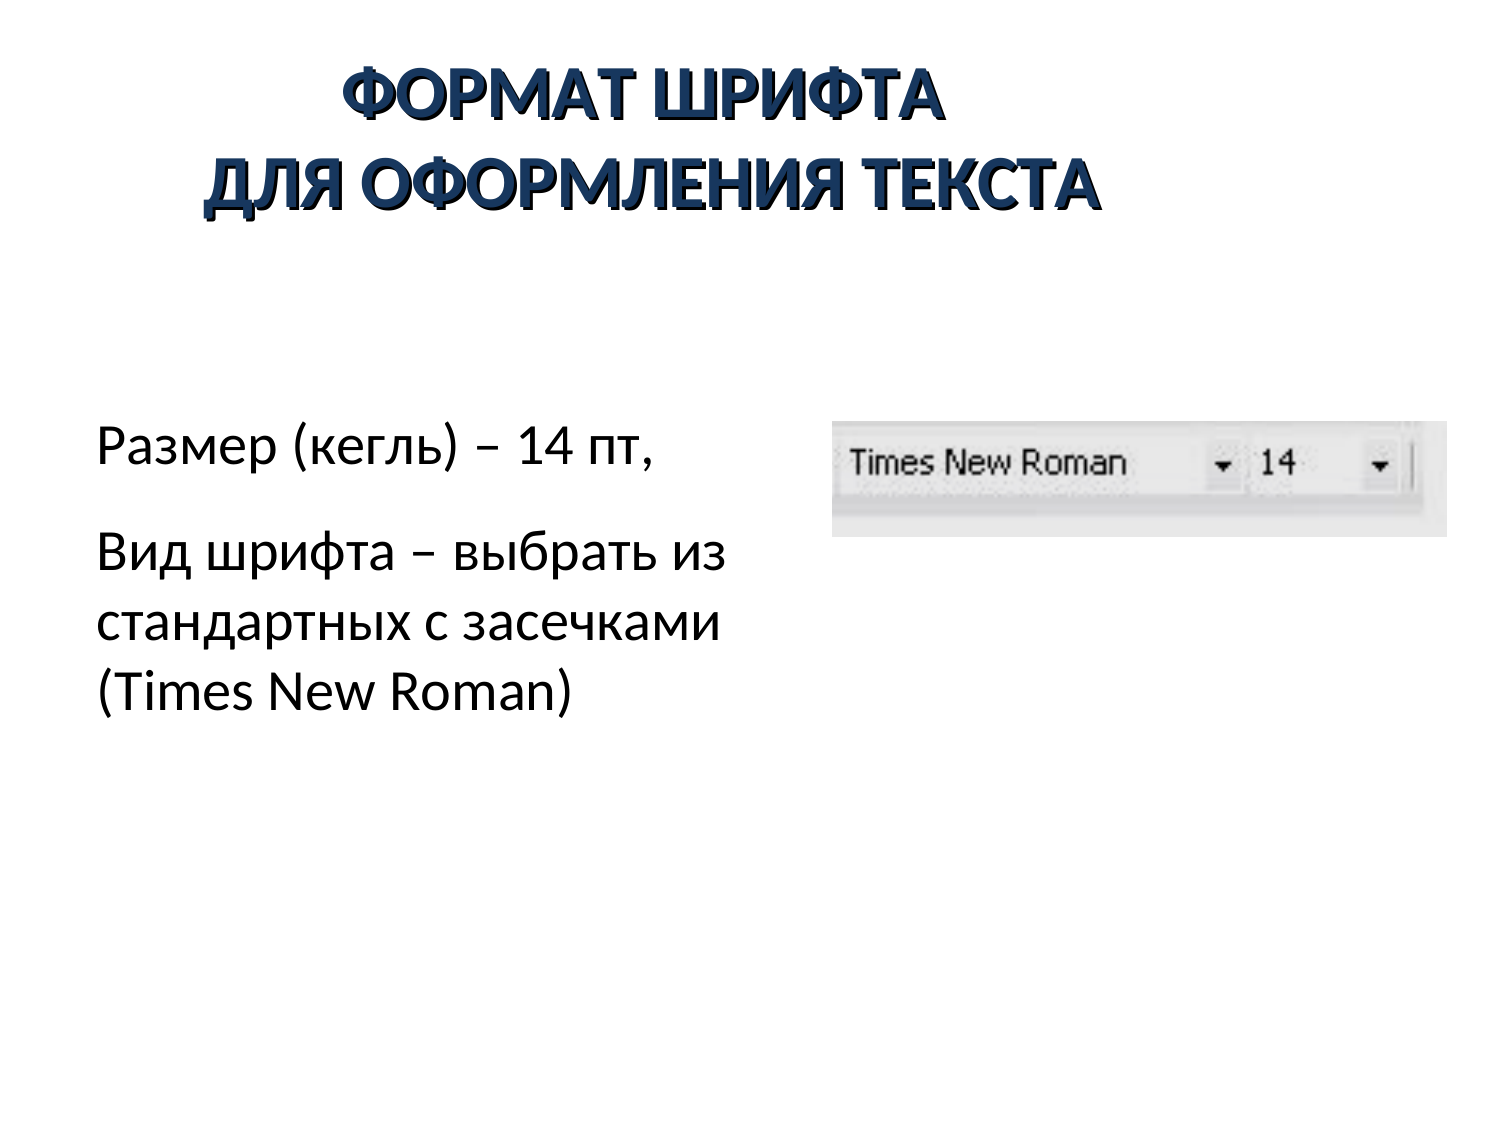

ФОРМАТ ШРИФТА
ДЛЯ ОФОРМЛЕНИЯ ТЕКСТА
Размер (кегль) – 14 пт,
Вид шрифта – выбрать из стандартных с засечками (Times New Roman)